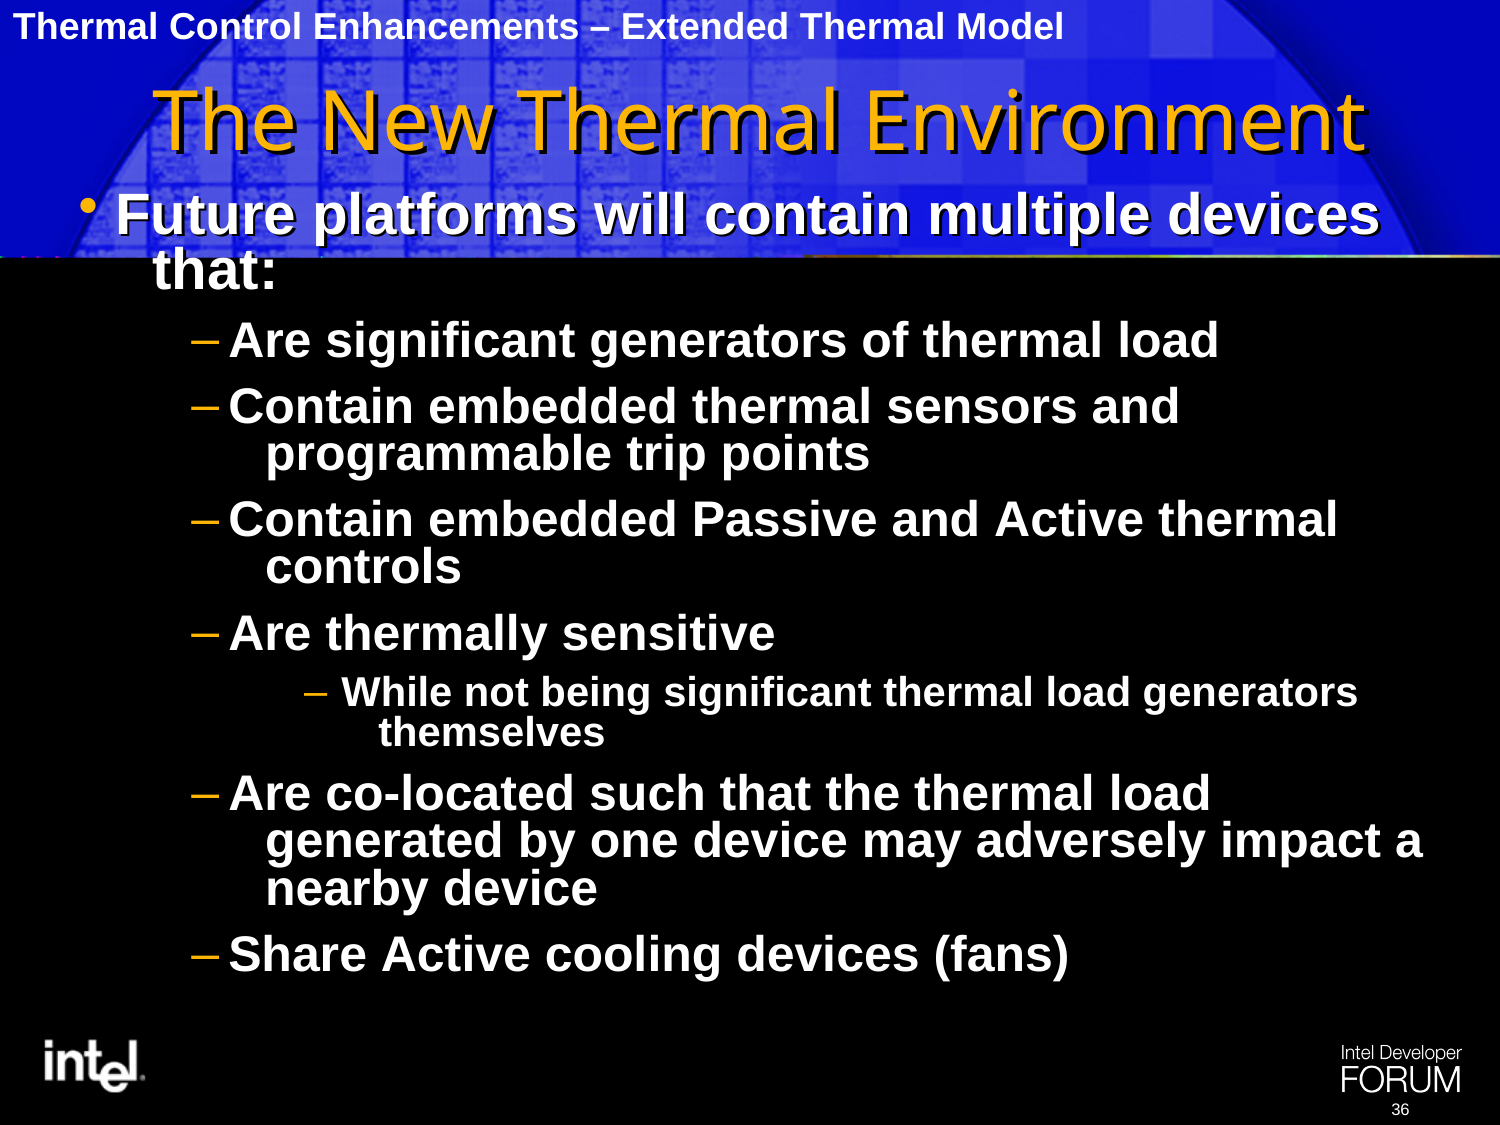

Thermal Control Enhancements – Extended Thermal Model
# The New Thermal Environment
Future platforms will contain multiple devices that:
Are significant generators of thermal load
Contain embedded thermal sensors and programmable trip points
Contain embedded Passive and Active thermal controls
Are thermally sensitive
While not being significant thermal load generators themselves
Are co-located such that the thermal load generated by one device may adversely impact a nearby device
Share Active cooling devices (fans)